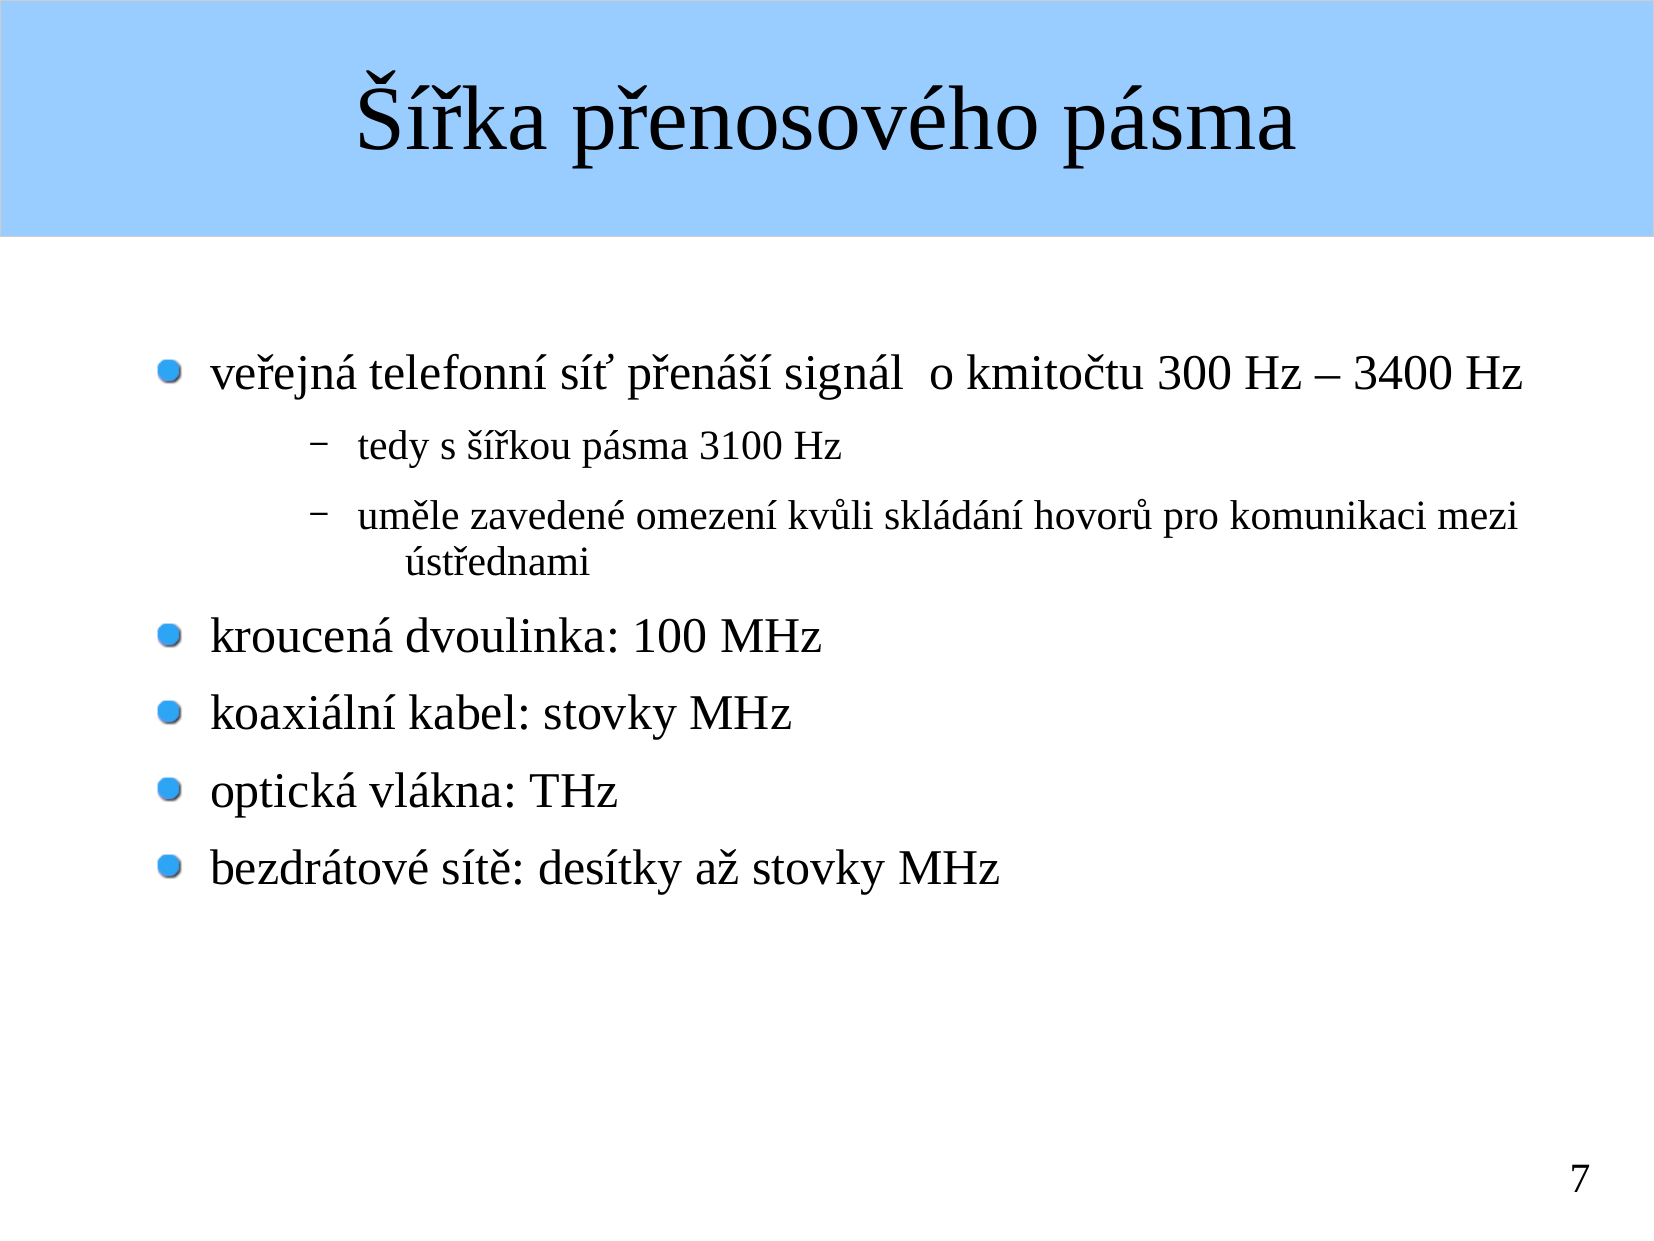

# Šířka přenosového pásma
veřejná telefonní síť přenáší signál o kmitočtu 300 Hz – 3400 Hz
tedy s šířkou pásma 3100 Hz
uměle zavedené omezení kvůli skládání hovorů pro komunikaci mezi ústřednami
kroucená dvoulinka: 100 MHz
koaxiální kabel: stovky MHz
optická vlákna: THz
bezdrátové sítě: desítky až stovky MHz